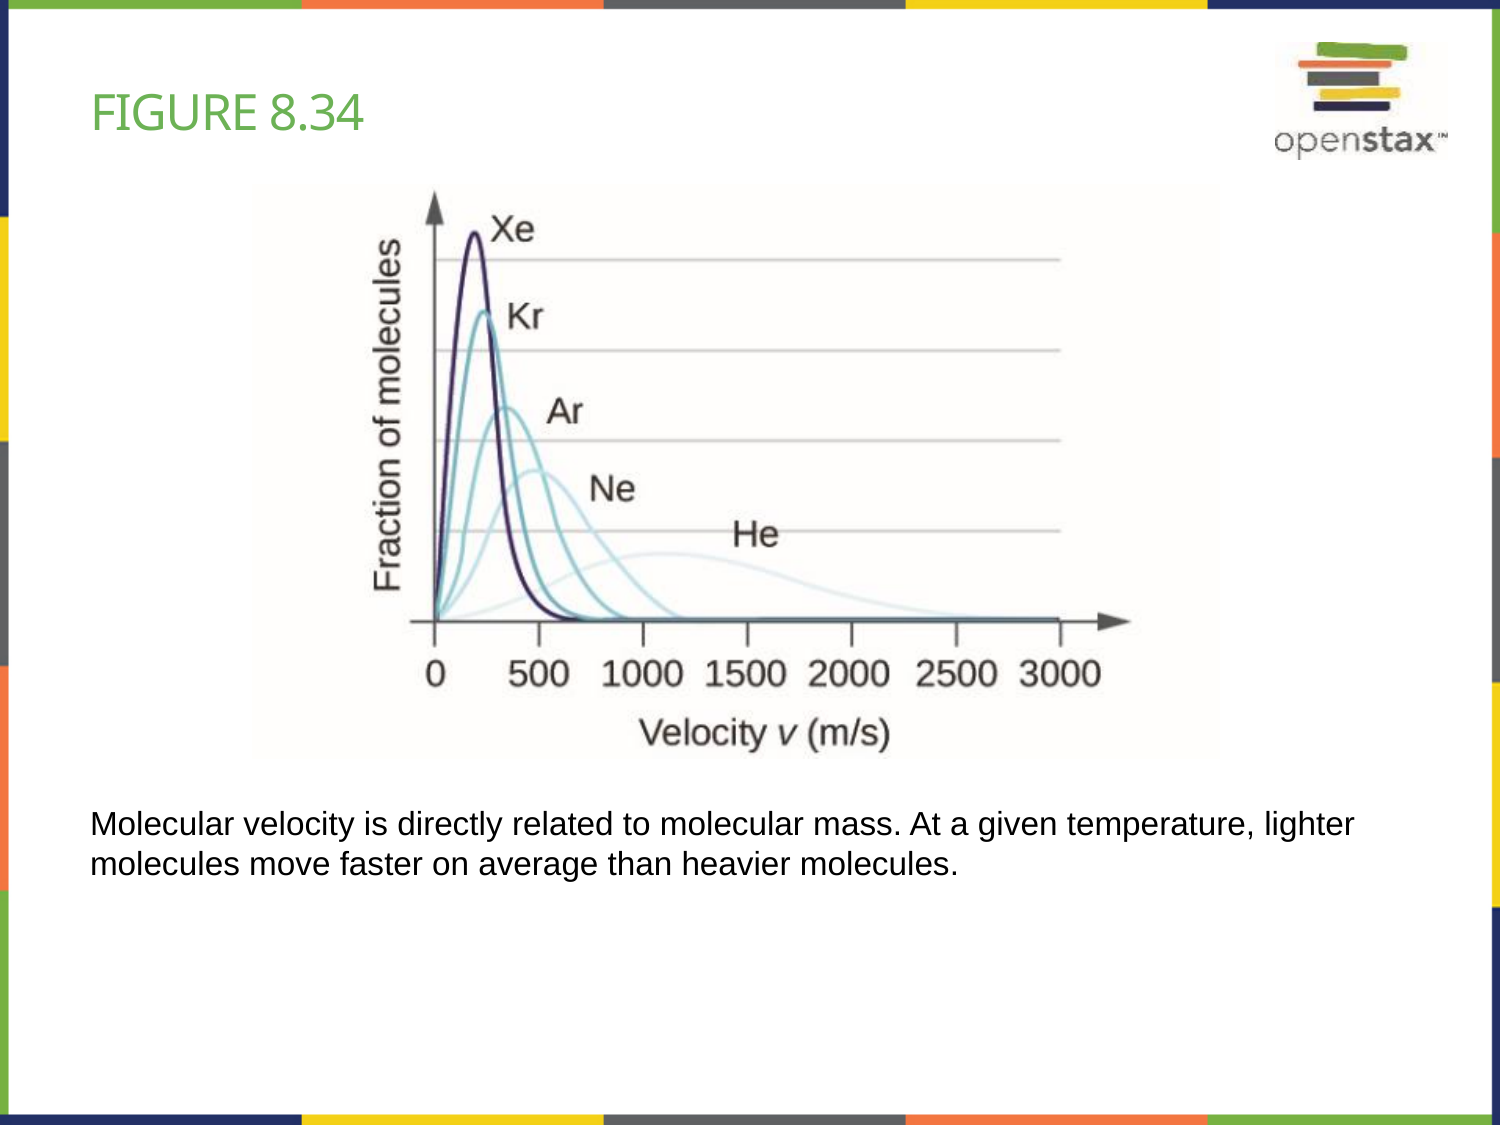

# Figure 8.34
Molecular velocity is directly related to molecular mass. At a given temperature, lighter molecules move faster on average than heavier molecules.